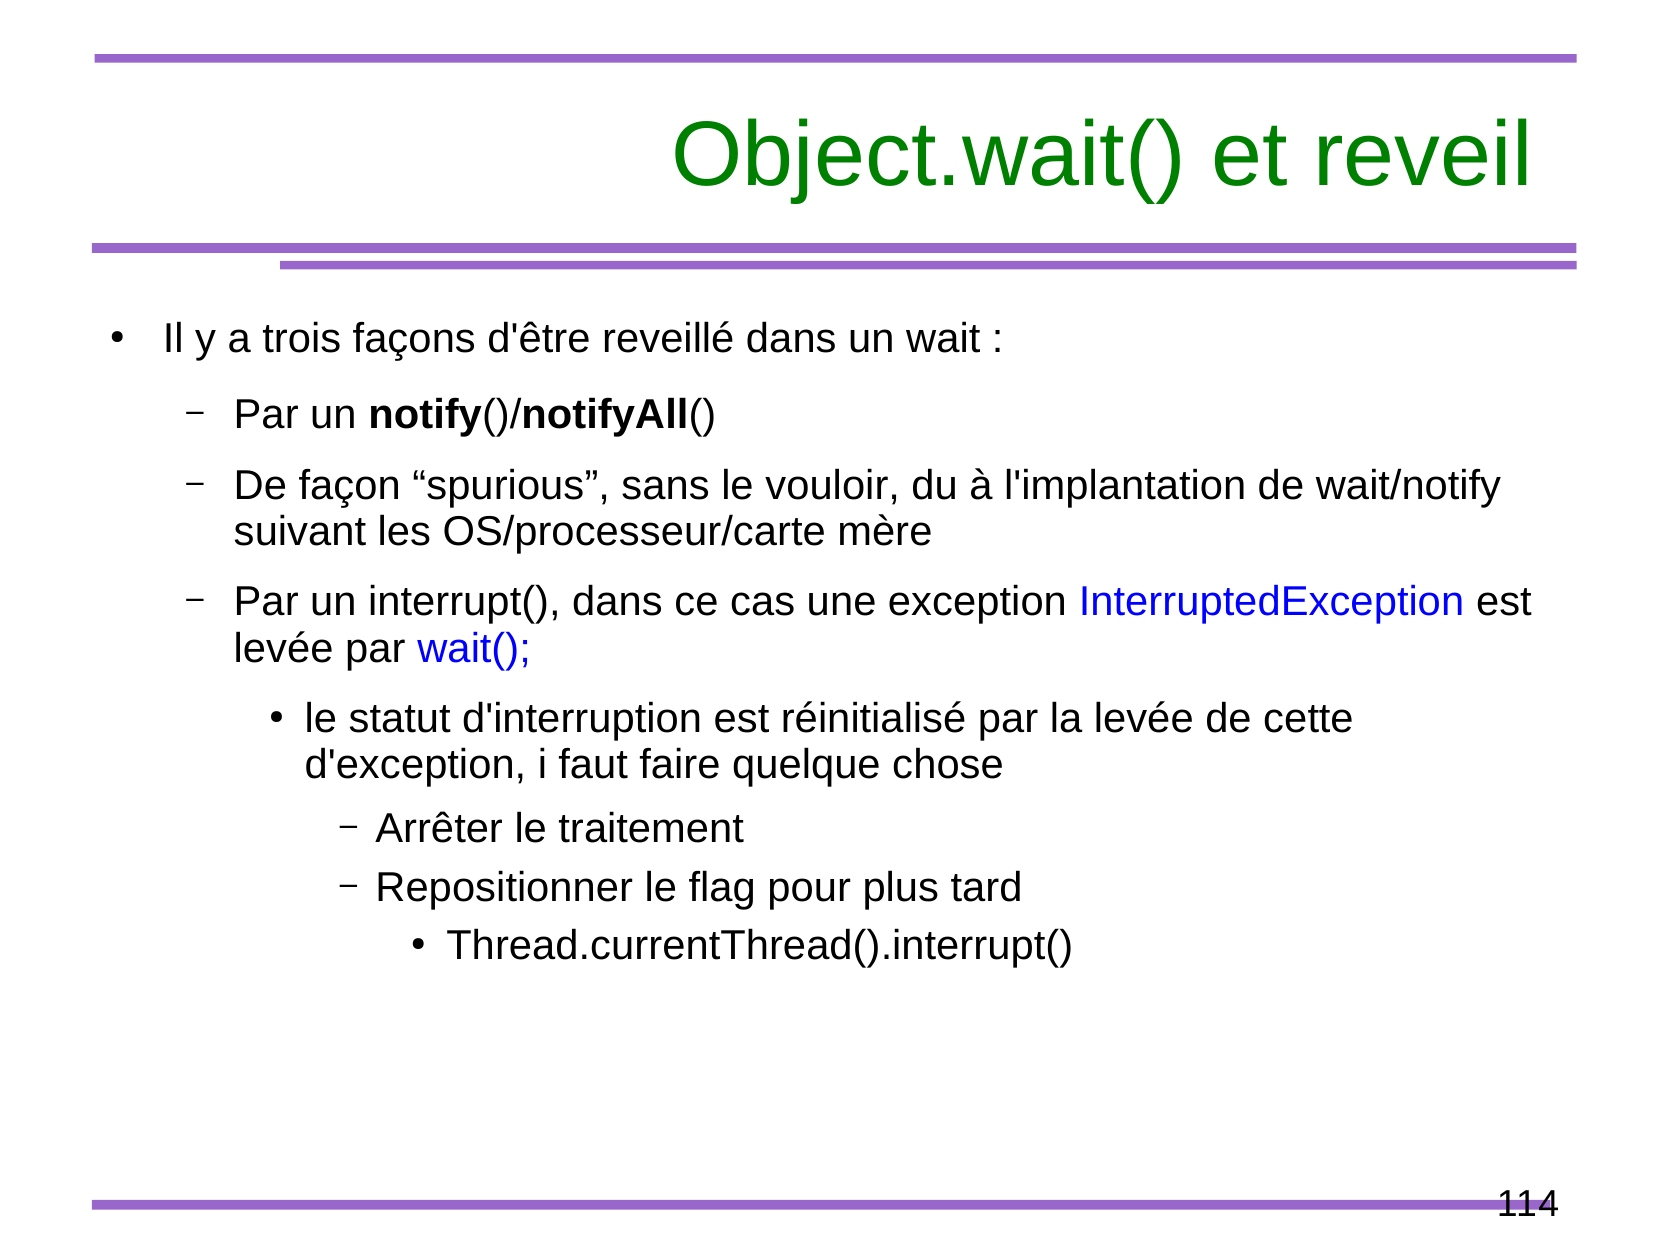

# Object.wait() et reveil
Il y a trois façons d'être reveillé dans un wait :
Par un notify()/notifyAll()
De façon “spurious”, sans le vouloir, du à l'implantation de wait/notify suivant les OS/processeur/carte mère
Par un interrupt(), dans ce cas une exception InterruptedException est levée par wait();
le statut d'interruption est réinitialisé par la levée de cette d'exception, i faut faire quelque chose
Arrêter le traitement
Repositionner le flag pour plus tard
Thread.currentThread().interrupt()